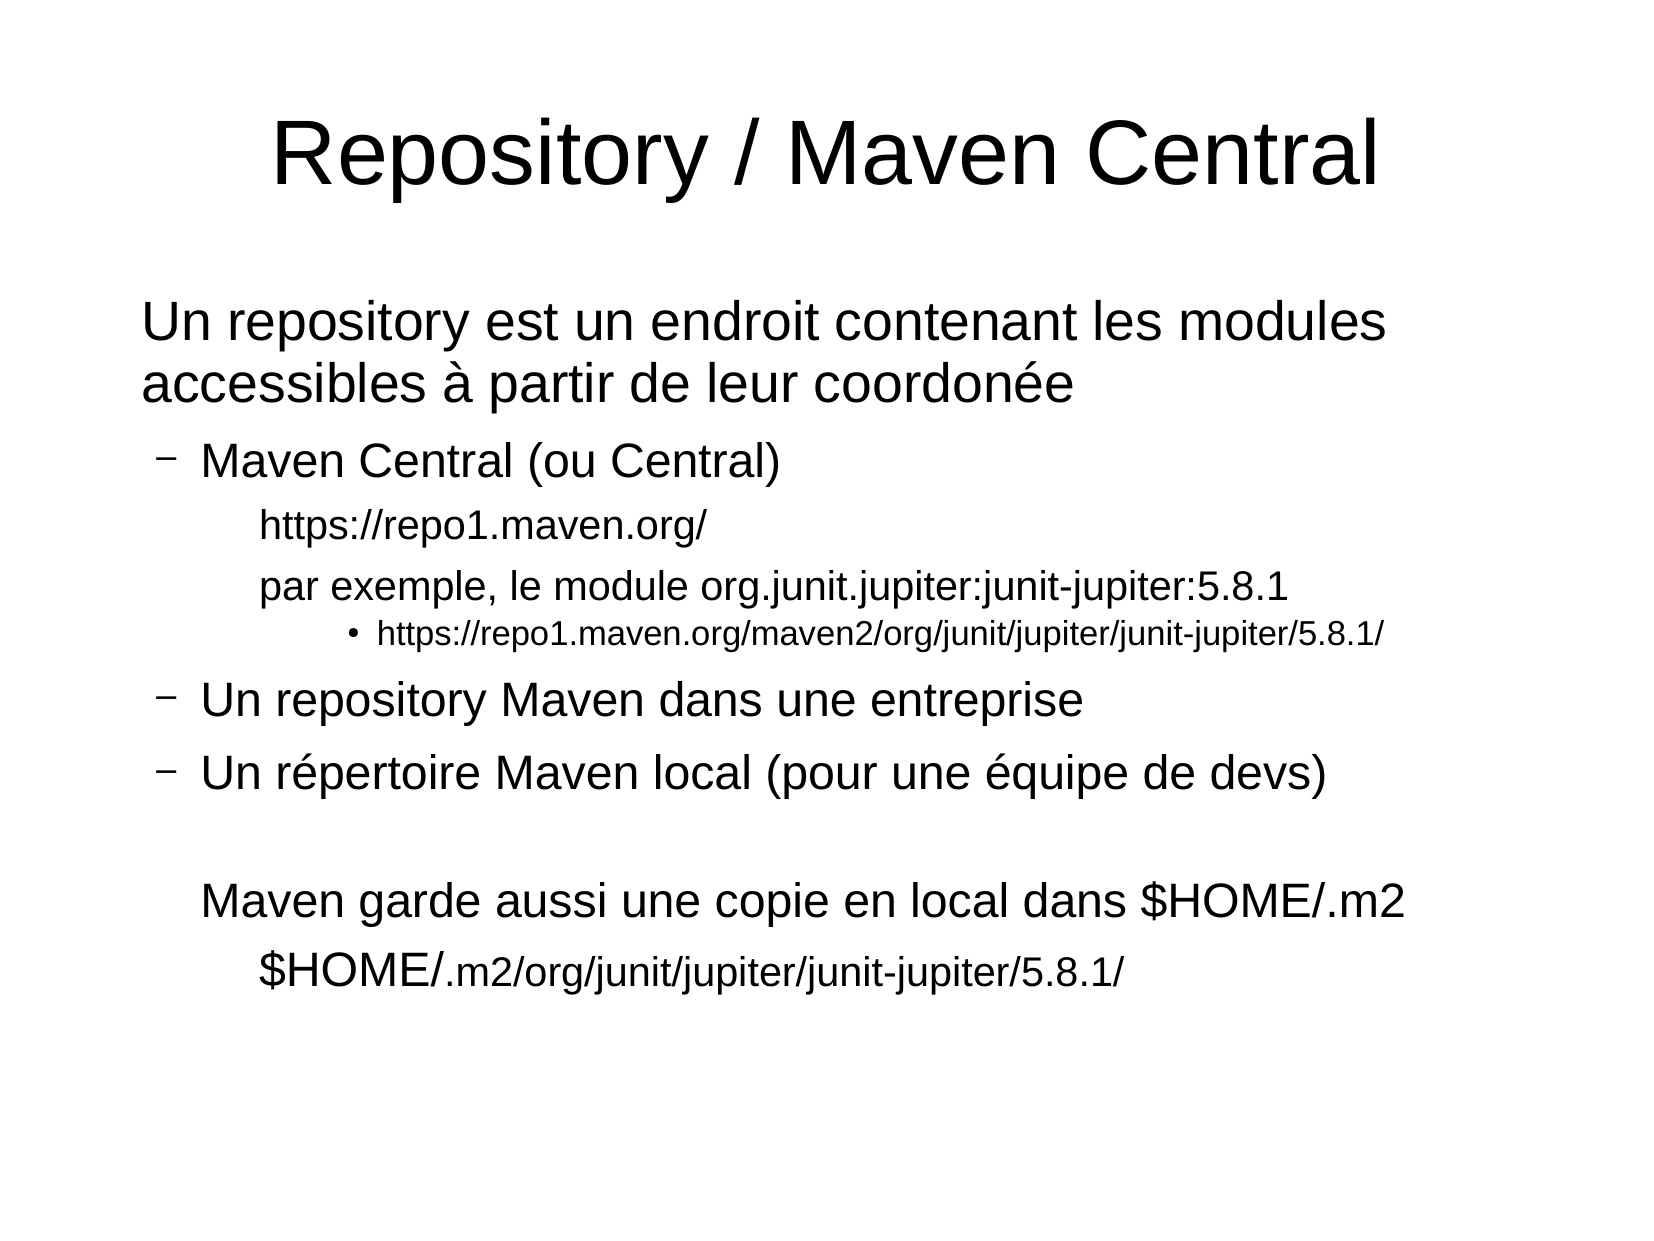

# Repository / Maven Central
Un repository est un endroit contenant les modules accessibles à partir de leur coordonée
Maven Central (ou Central)
https://repo1.maven.org/
par exemple, le module org.junit.jupiter:junit-jupiter:5.8.1
https://repo1.maven.org/maven2/org/junit/jupiter/junit-jupiter/5.8.1/
Un repository Maven dans une entreprise
Un répertoire Maven local (pour une équipe de devs)
Maven garde aussi une copie en local dans $HOME/.m2
$HOME/.m2/org/junit/jupiter/junit-jupiter/5.8.1/